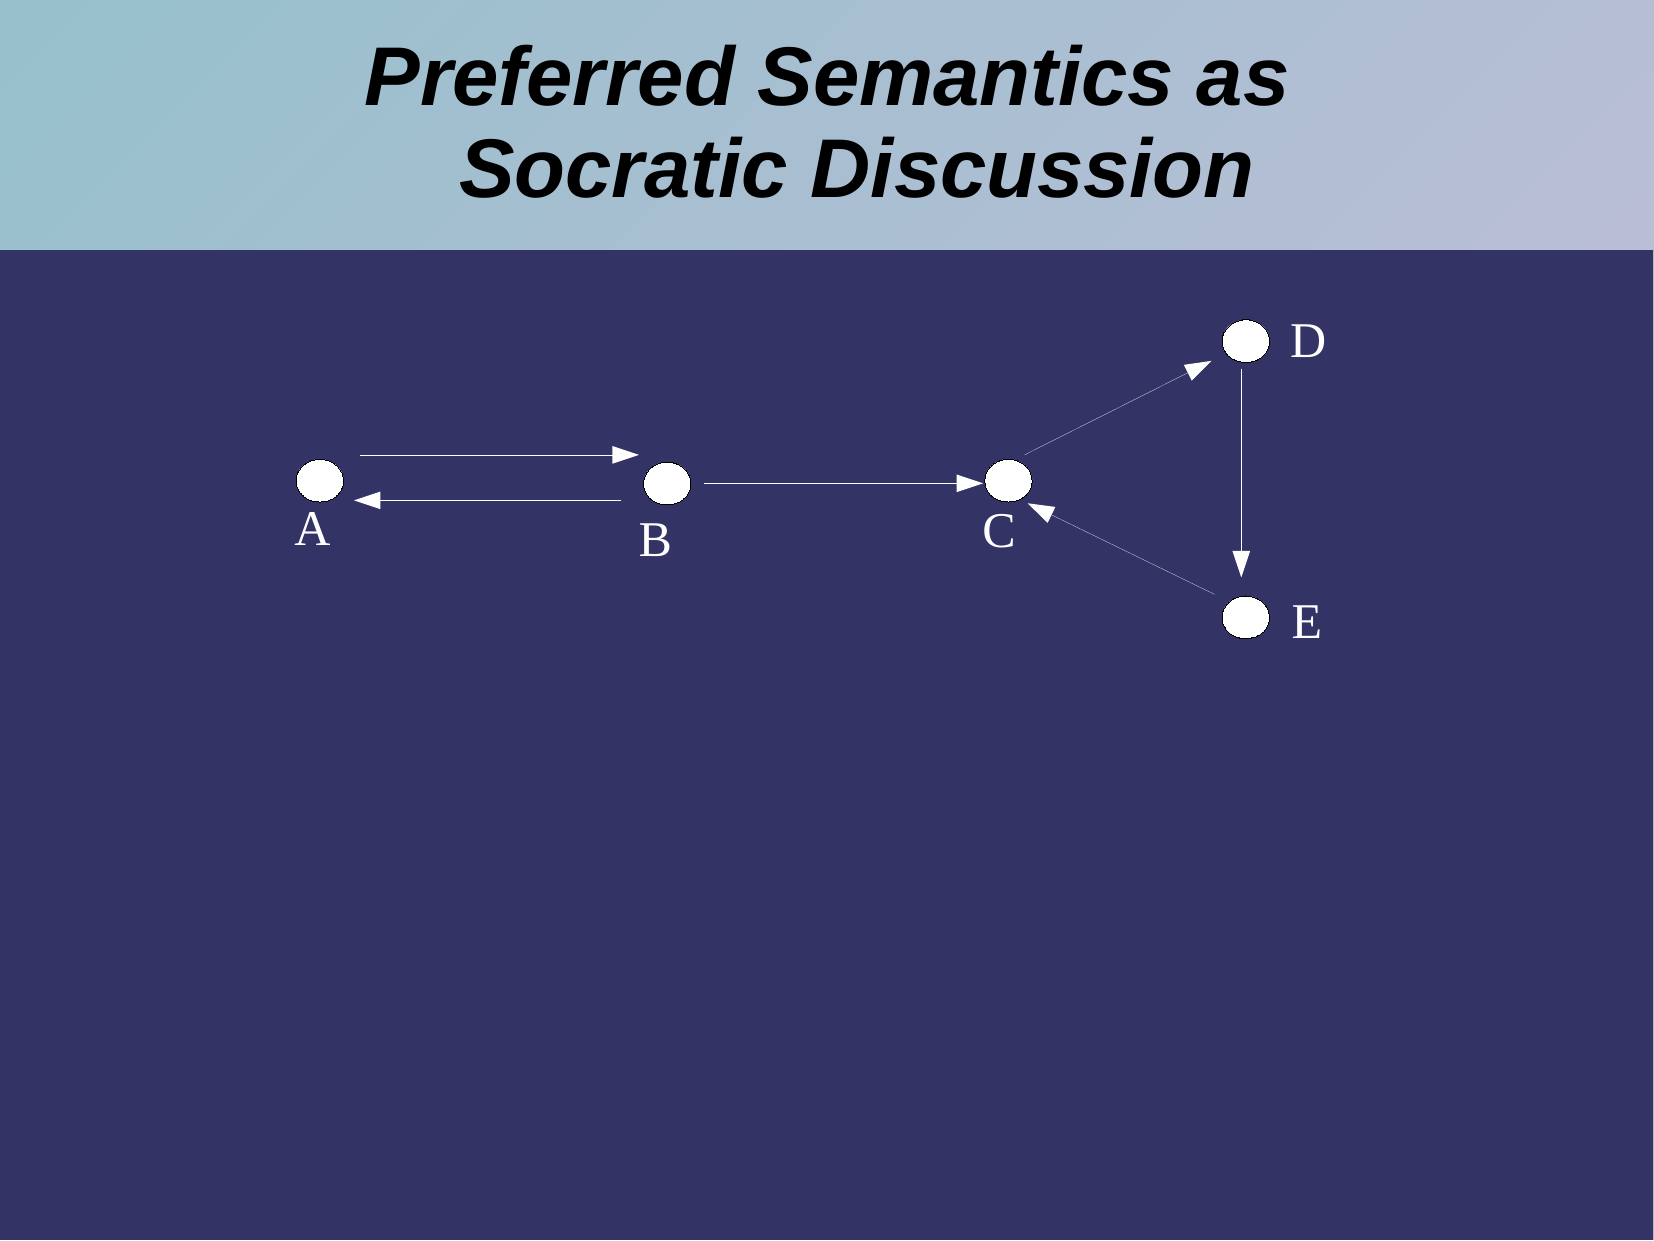

# Preferred Semantics as Socratic Discussion
D
A
C
B
E